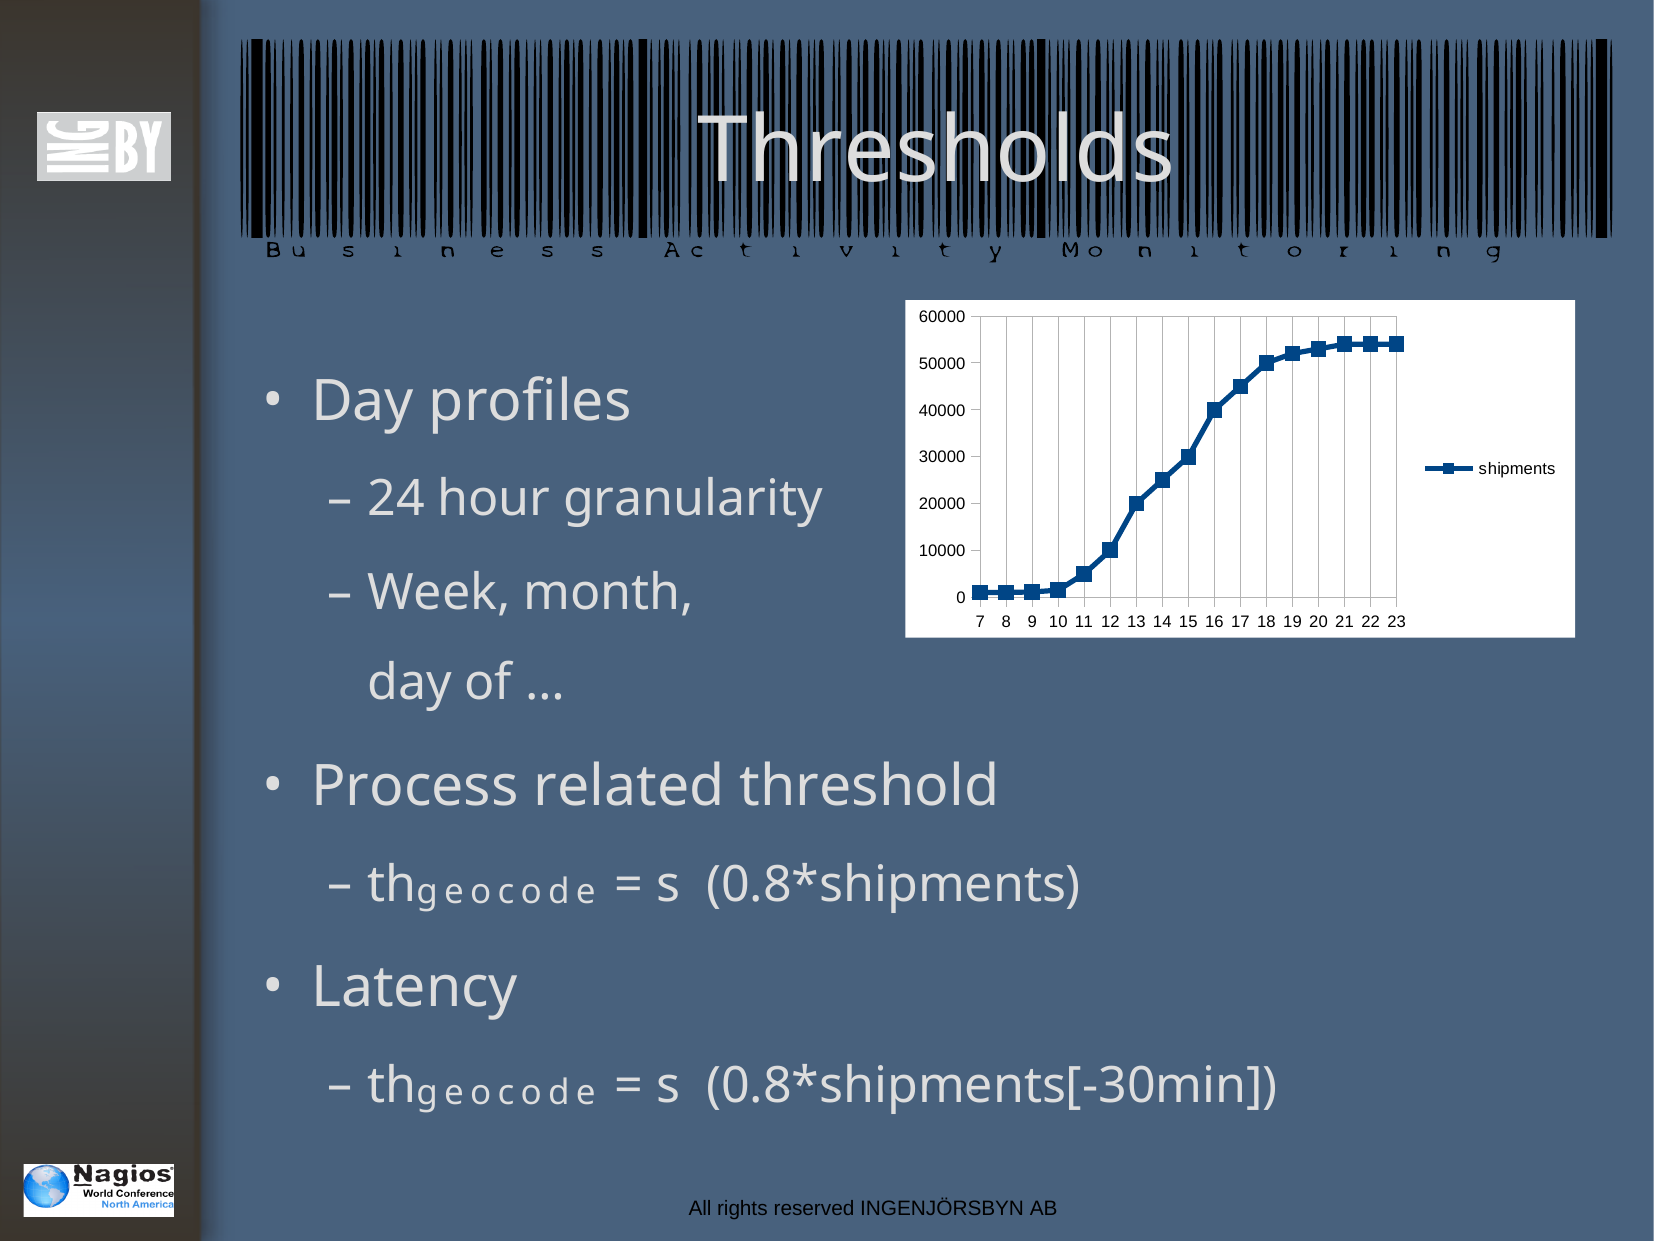

# Thresholds
### Chart
| Category | shipments |
|---|---|
| 7 | 1000.0 |
| 8 | 1000.0 |
| 9 | 1100.0 |
| 10 | 1500.0 |
| 11 | 5000.0 |
| 12 | 10000.0 |
| 13 | 20000.0 |
| 14 | 25000.0 |
| 15 | 30000.0 |
| 16 | 40000.0 |
| 17 | 45000.0 |
| 18 | 50000.0 |
| 19 | 52000.0 |
| 20 | 53000.0 |
| 21 | 54000.0 |
| 22 | 54000.0 |
| 23 | 54000.0 |Day profiles
24 hour granularity
Week, month,
day of …
Process related threshold
thgeocode = s (0.8*shipments)
Latency
thgeocode = s (0.8*shipments[-30min])